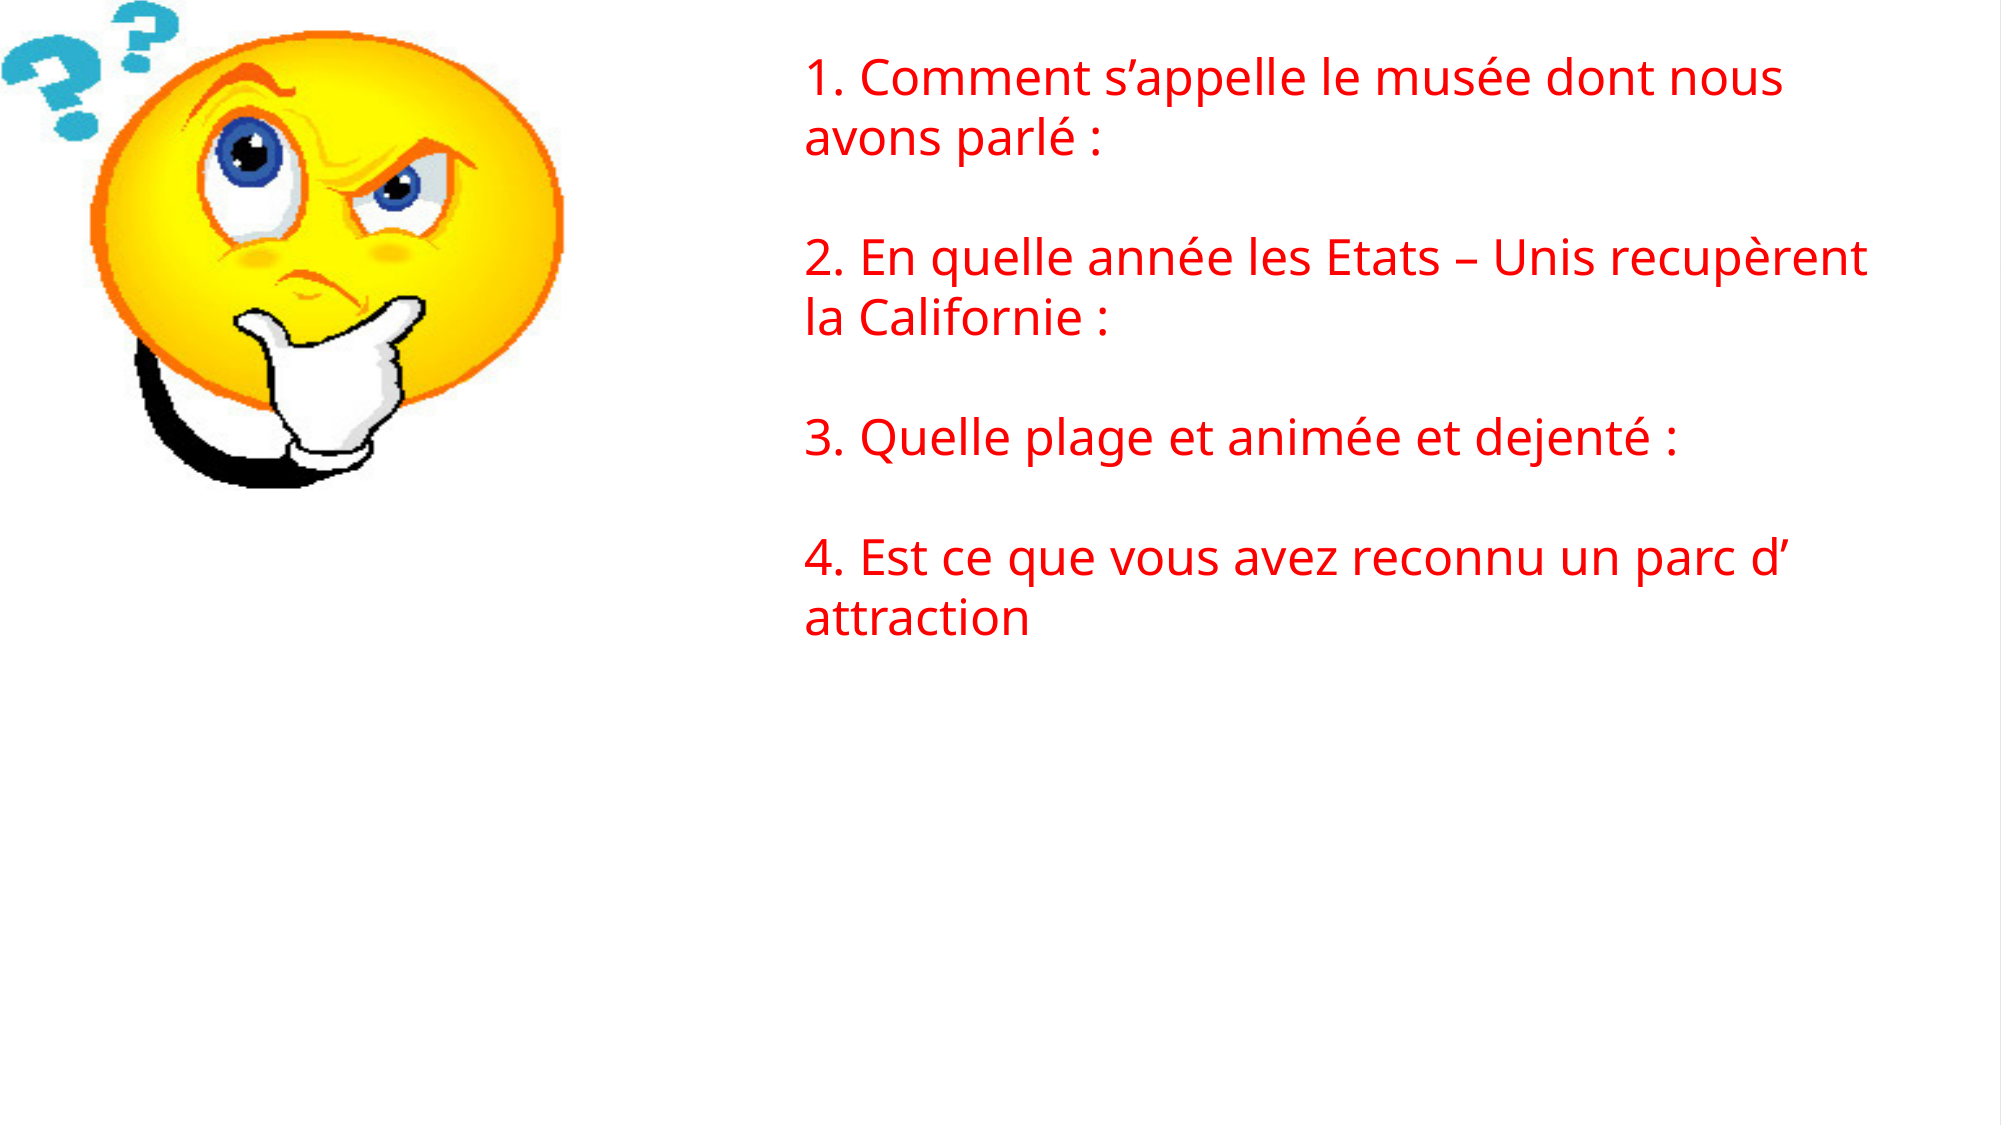

# 1. Comment s’appelle le musée dont nous avons parlé : 2. En quelle année les Etats – Unis recupèrent la Californie : 3. Quelle plage et animée et dejenté : 4. Est ce que vous avez reconnu un parc d’ attraction